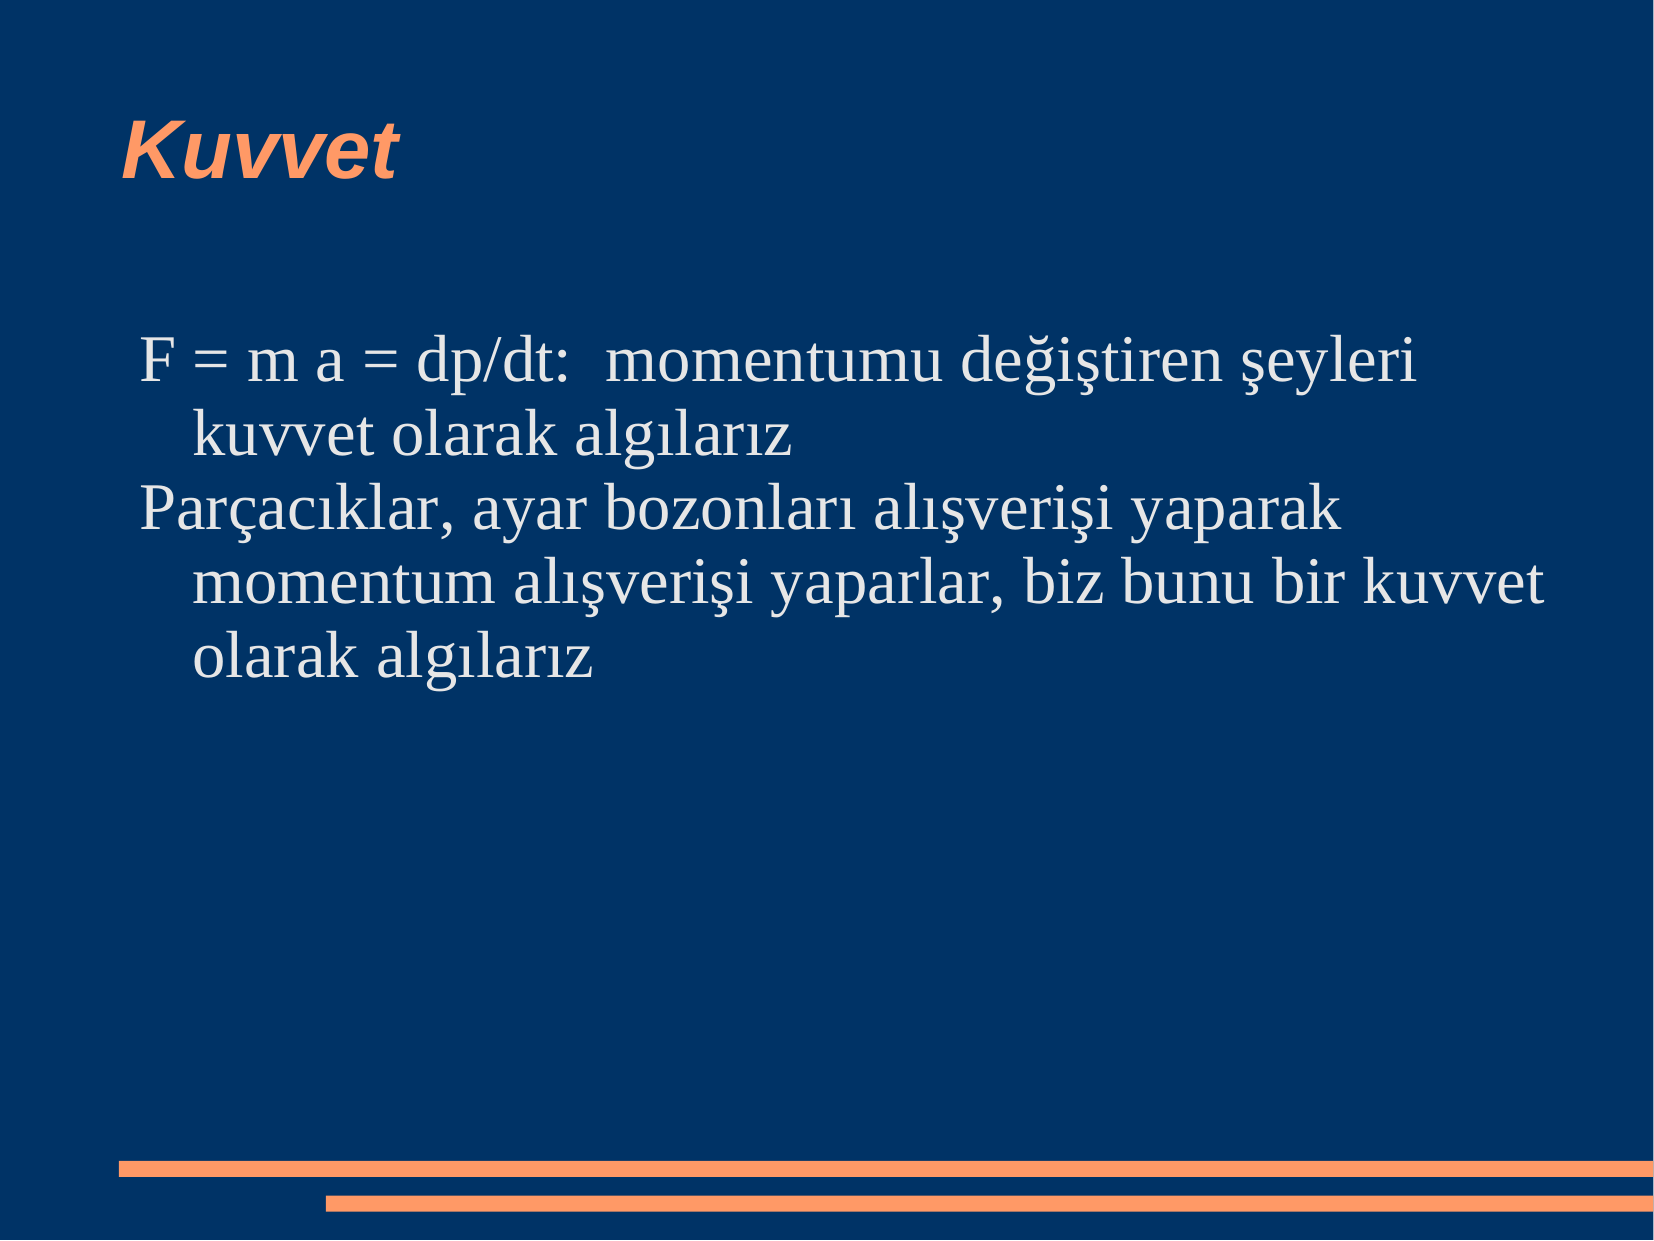

# Kuvvet
F = m a = dp/dt: momentumu değiştiren şeyleri kuvvet olarak algılarız
Parçacıklar, ayar bozonları alışverişi yaparak momentum alışverişi yaparlar, biz bunu bir kuvvet olarak algılarız